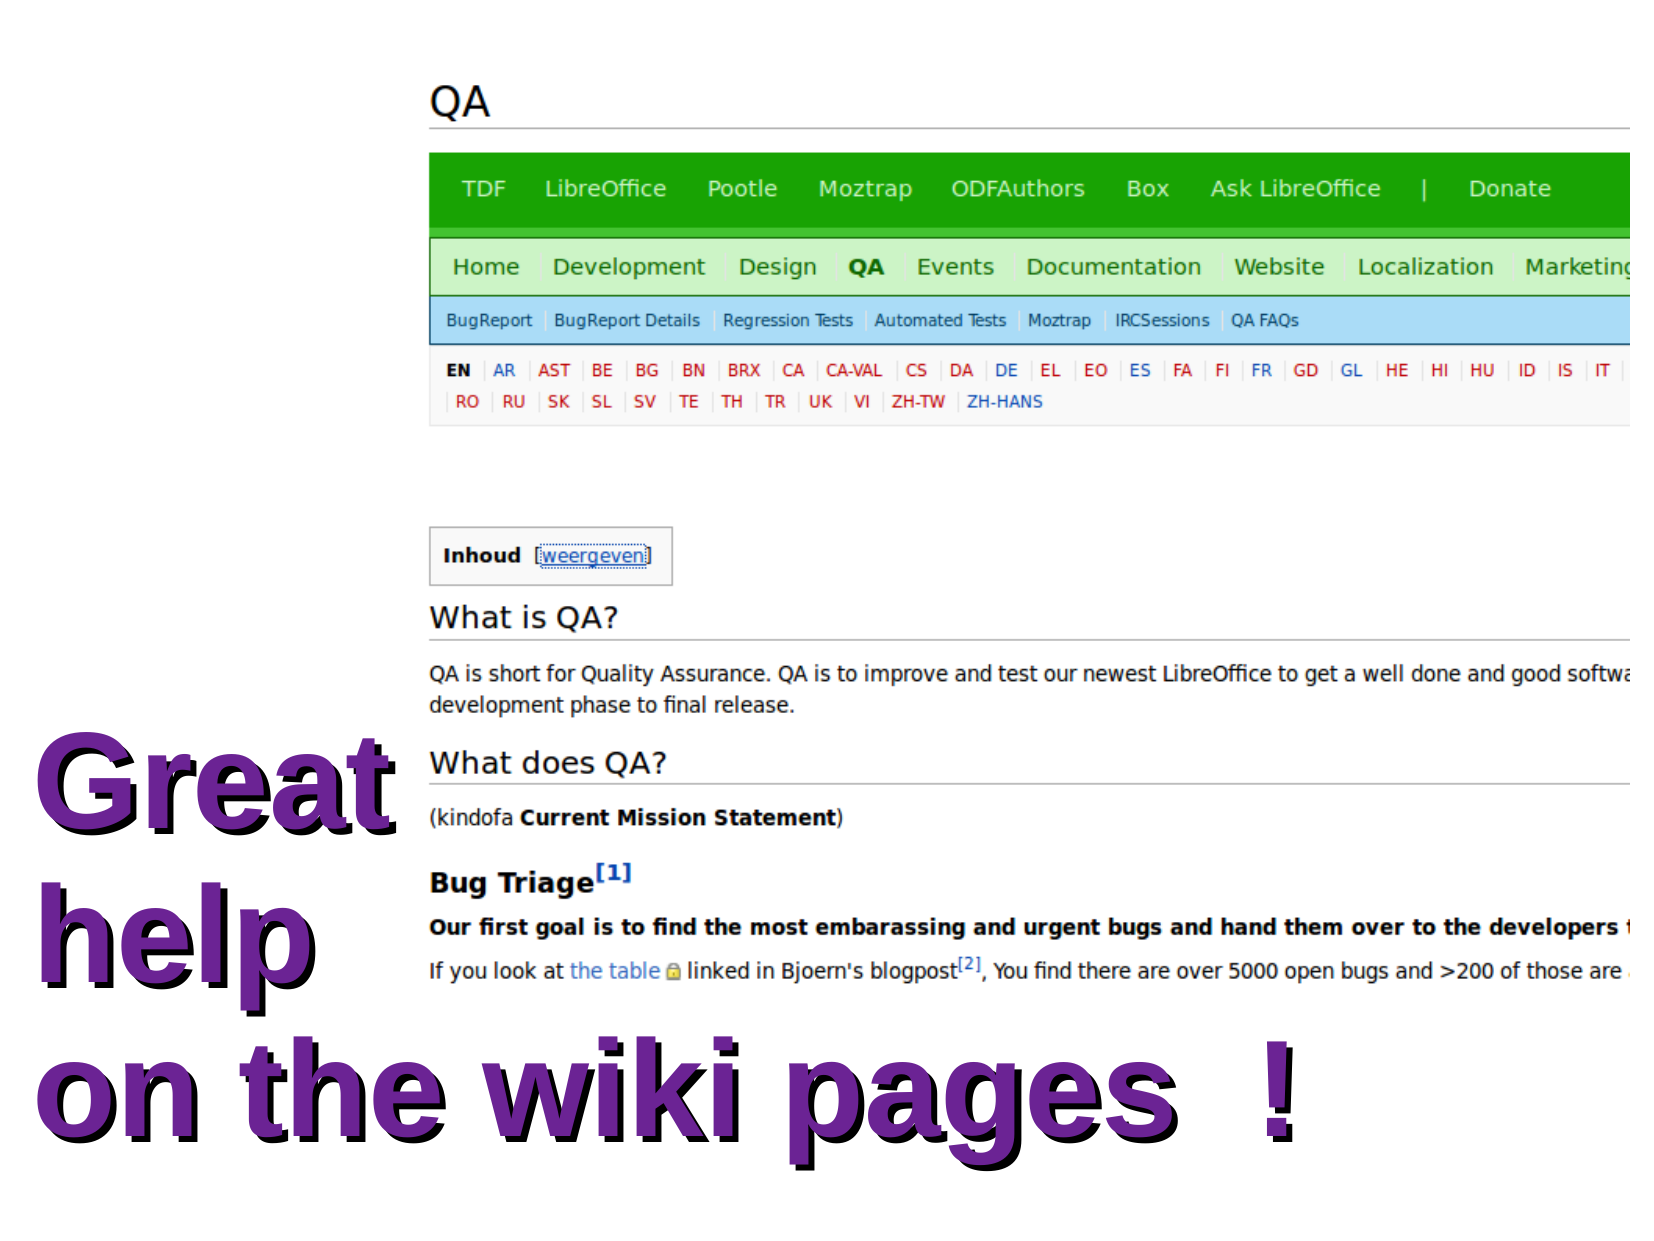

Great
help
on the wiki pages !